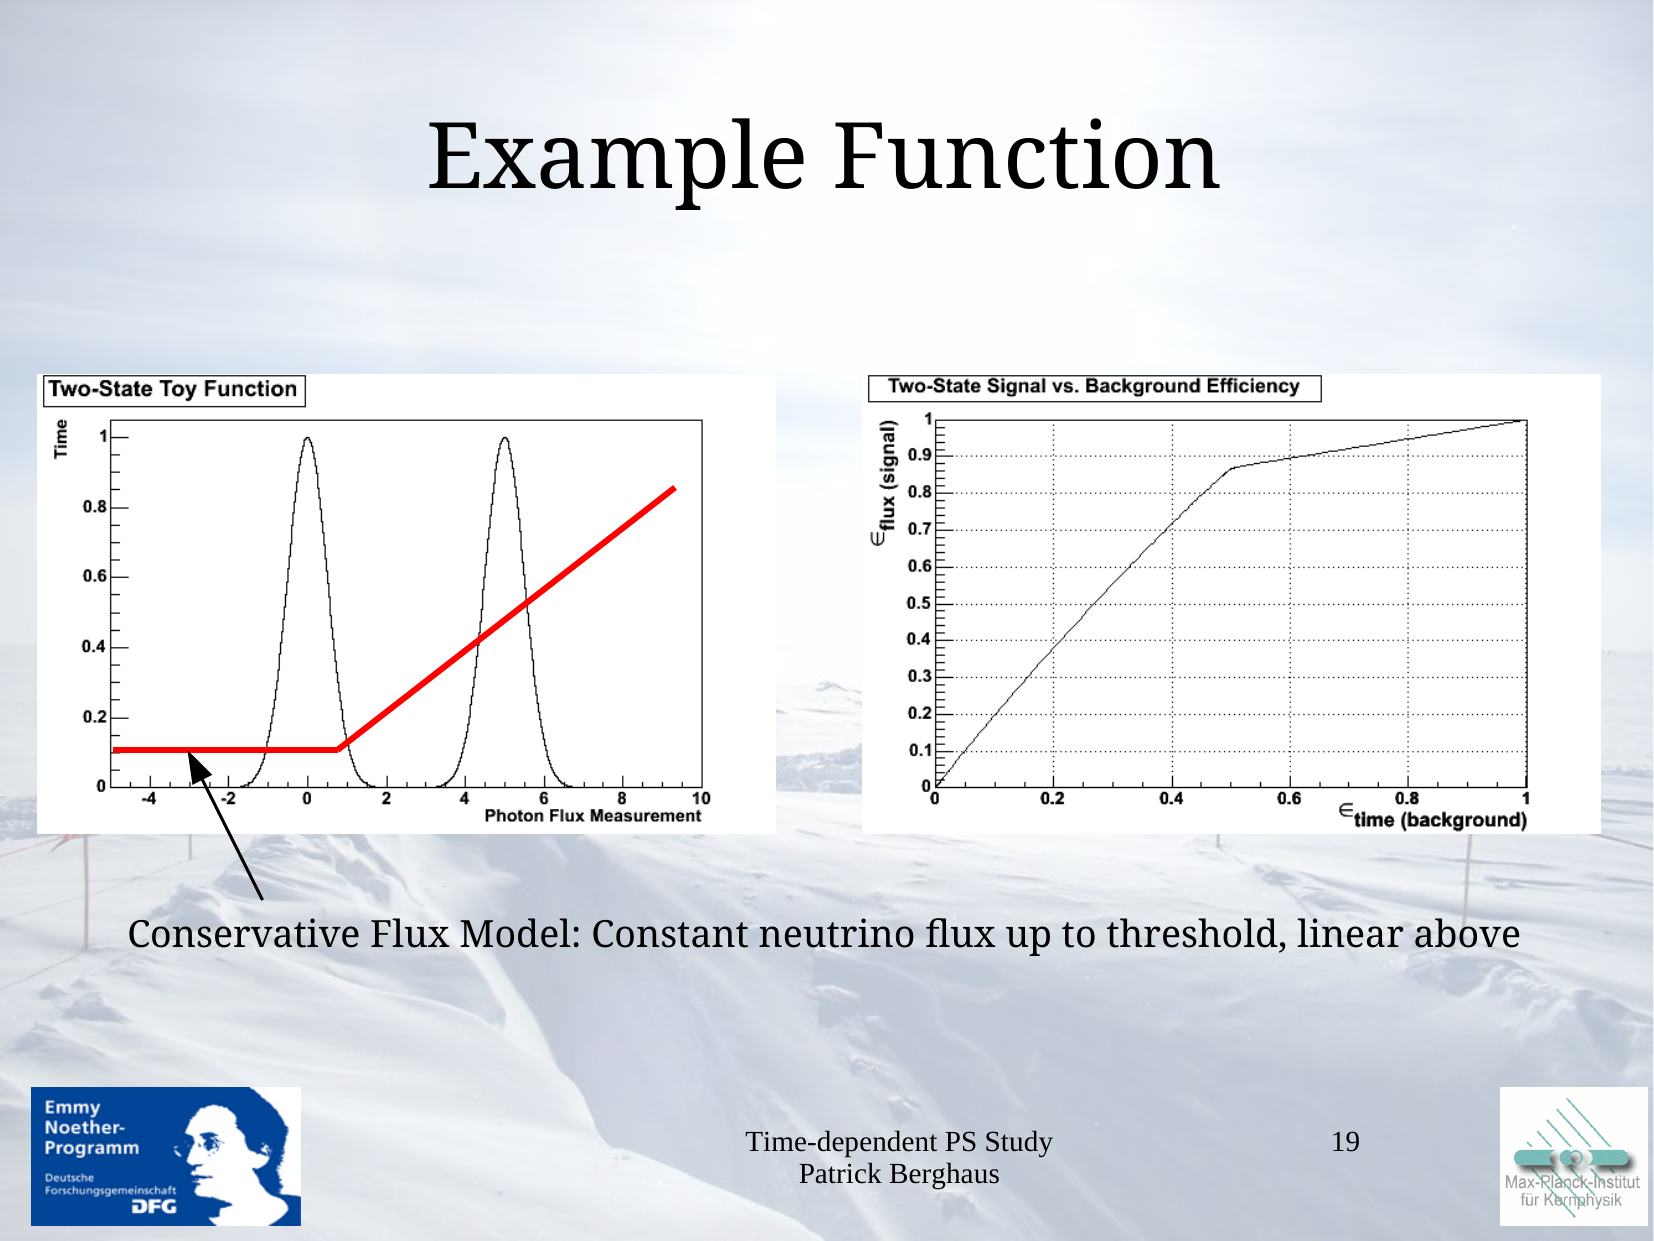

# Example Function
Conservative Flux Model: Constant neutrino flux up to threshold, linear above
19